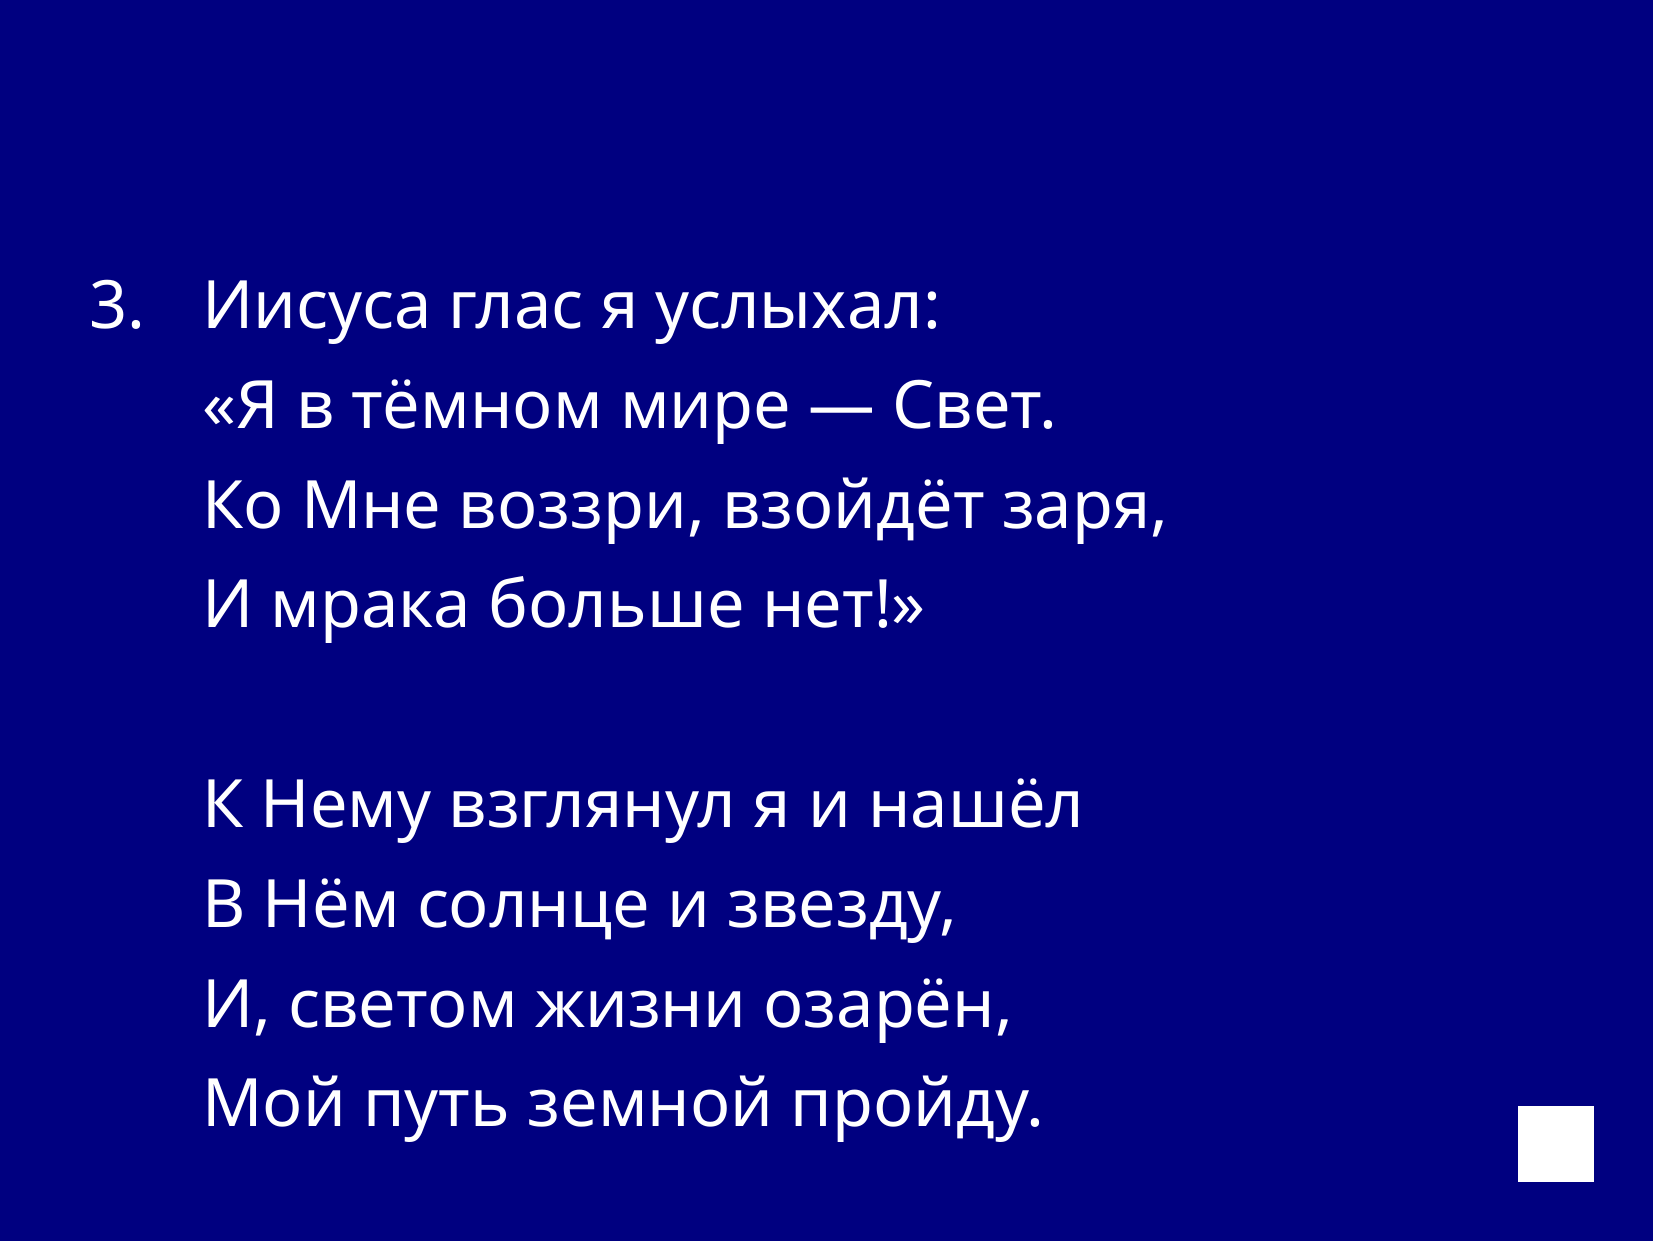

3.	Иисуса глас я услыхал:
	«Я в тёмном мире — Свет.
	Ко Мне воззри, взойдёт заря,
	И мрака больше нет!»
	К Нему взглянул я и нашёл
	В Нём солнце и звезду,
	И, светом жизни озарён,
	Мой путь земной пройду.